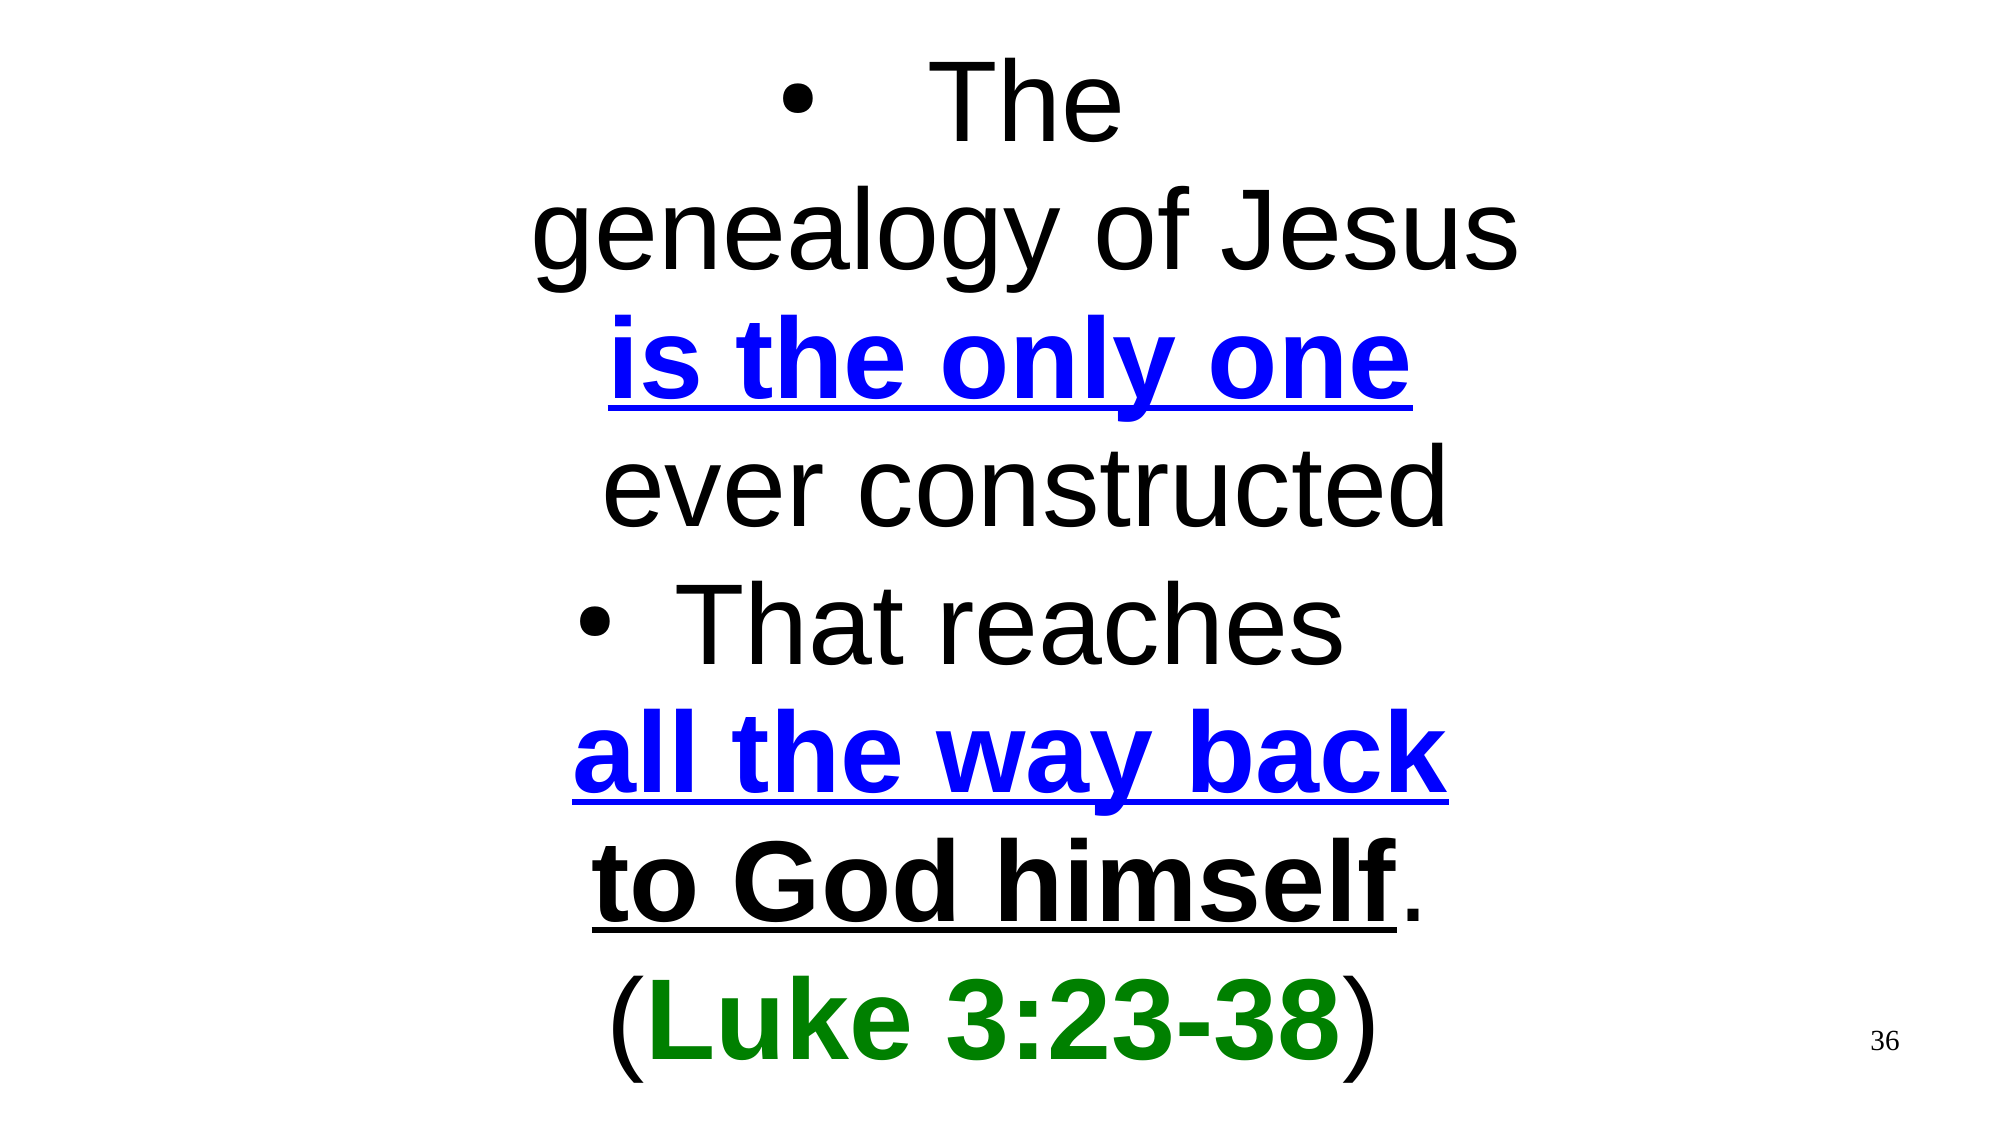

# The genealogy of Jesus is the only one ever constructed
That reaches
all the way back
to God himself.
(Luke 3:23-38)
36